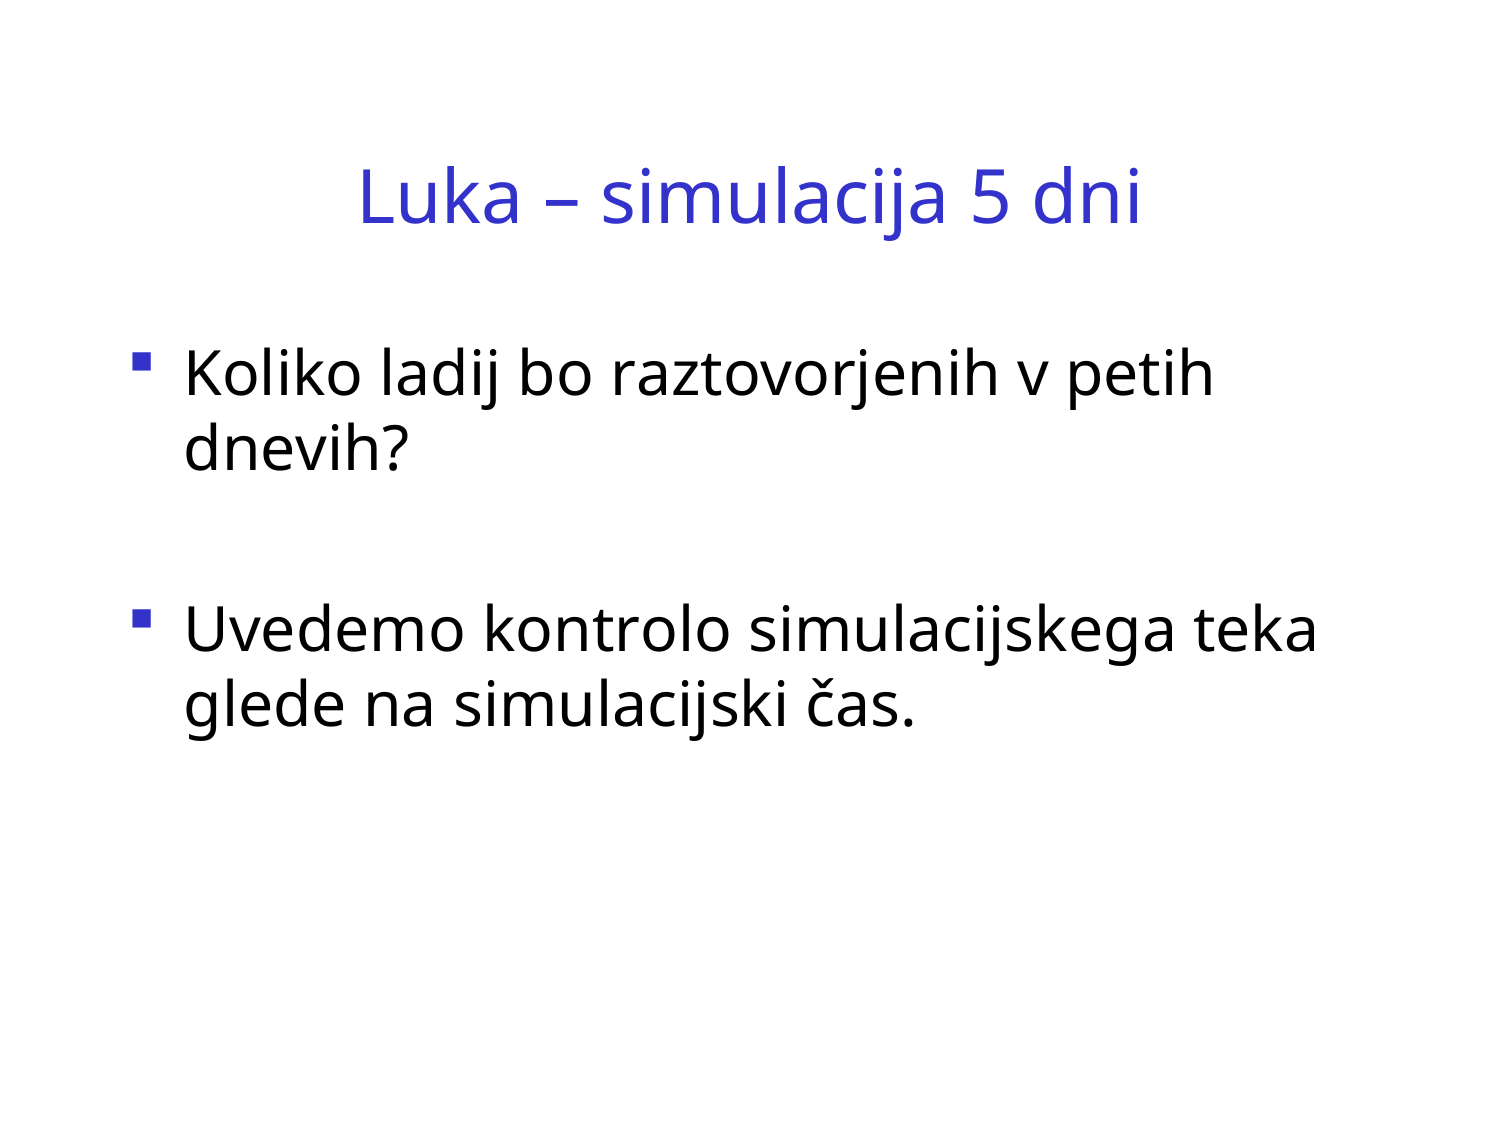

# Luka – simulacija 5 dni
Koliko ladij bo raztovorjenih v petih dnevih?
Uvedemo kontrolo simulacijskega teka glede na simulacijski čas.